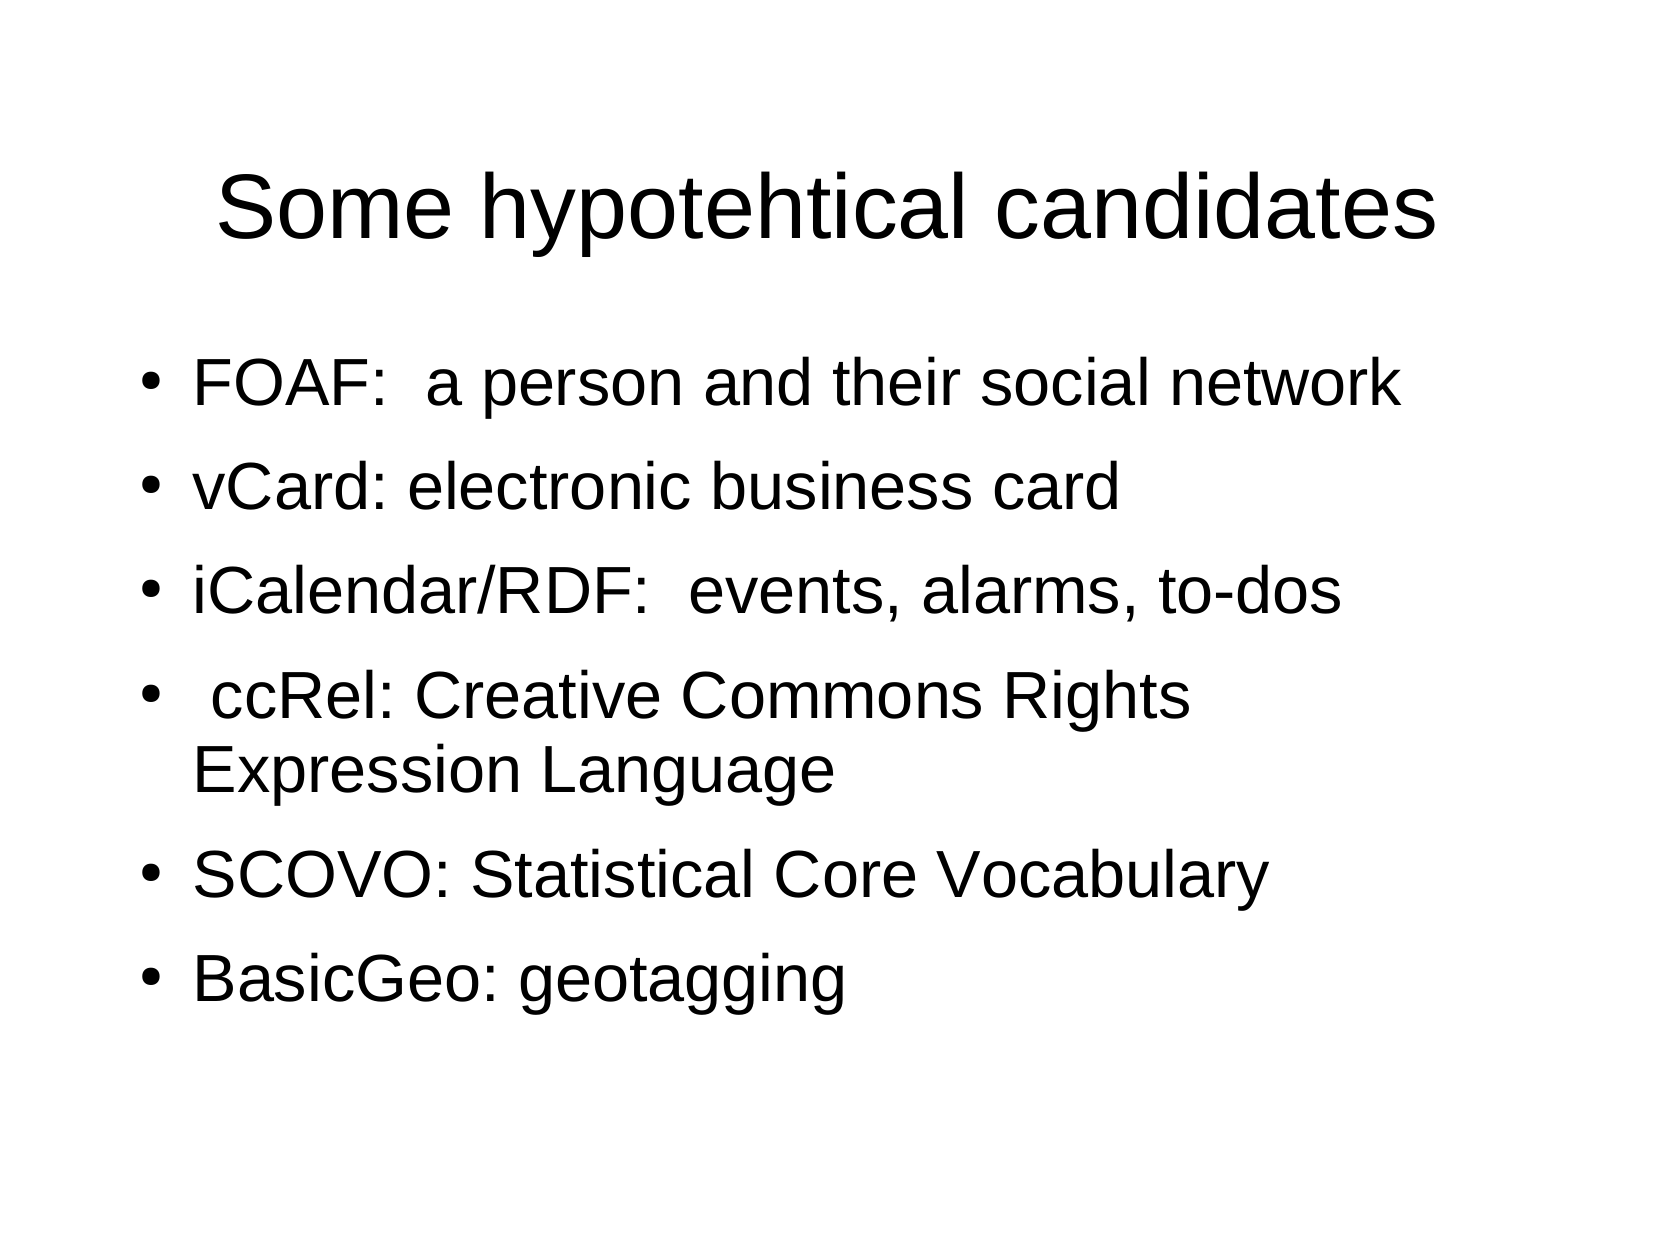

# Some hypotehtical candidates
FOAF: a person and their social network
vCard: electronic business card
iCalendar/RDF: events, alarms, to-dos
 ccRel: Creative Commons Rights Expression Language
SCOVO: Statistical Core Vocabulary
BasicGeo: geotagging